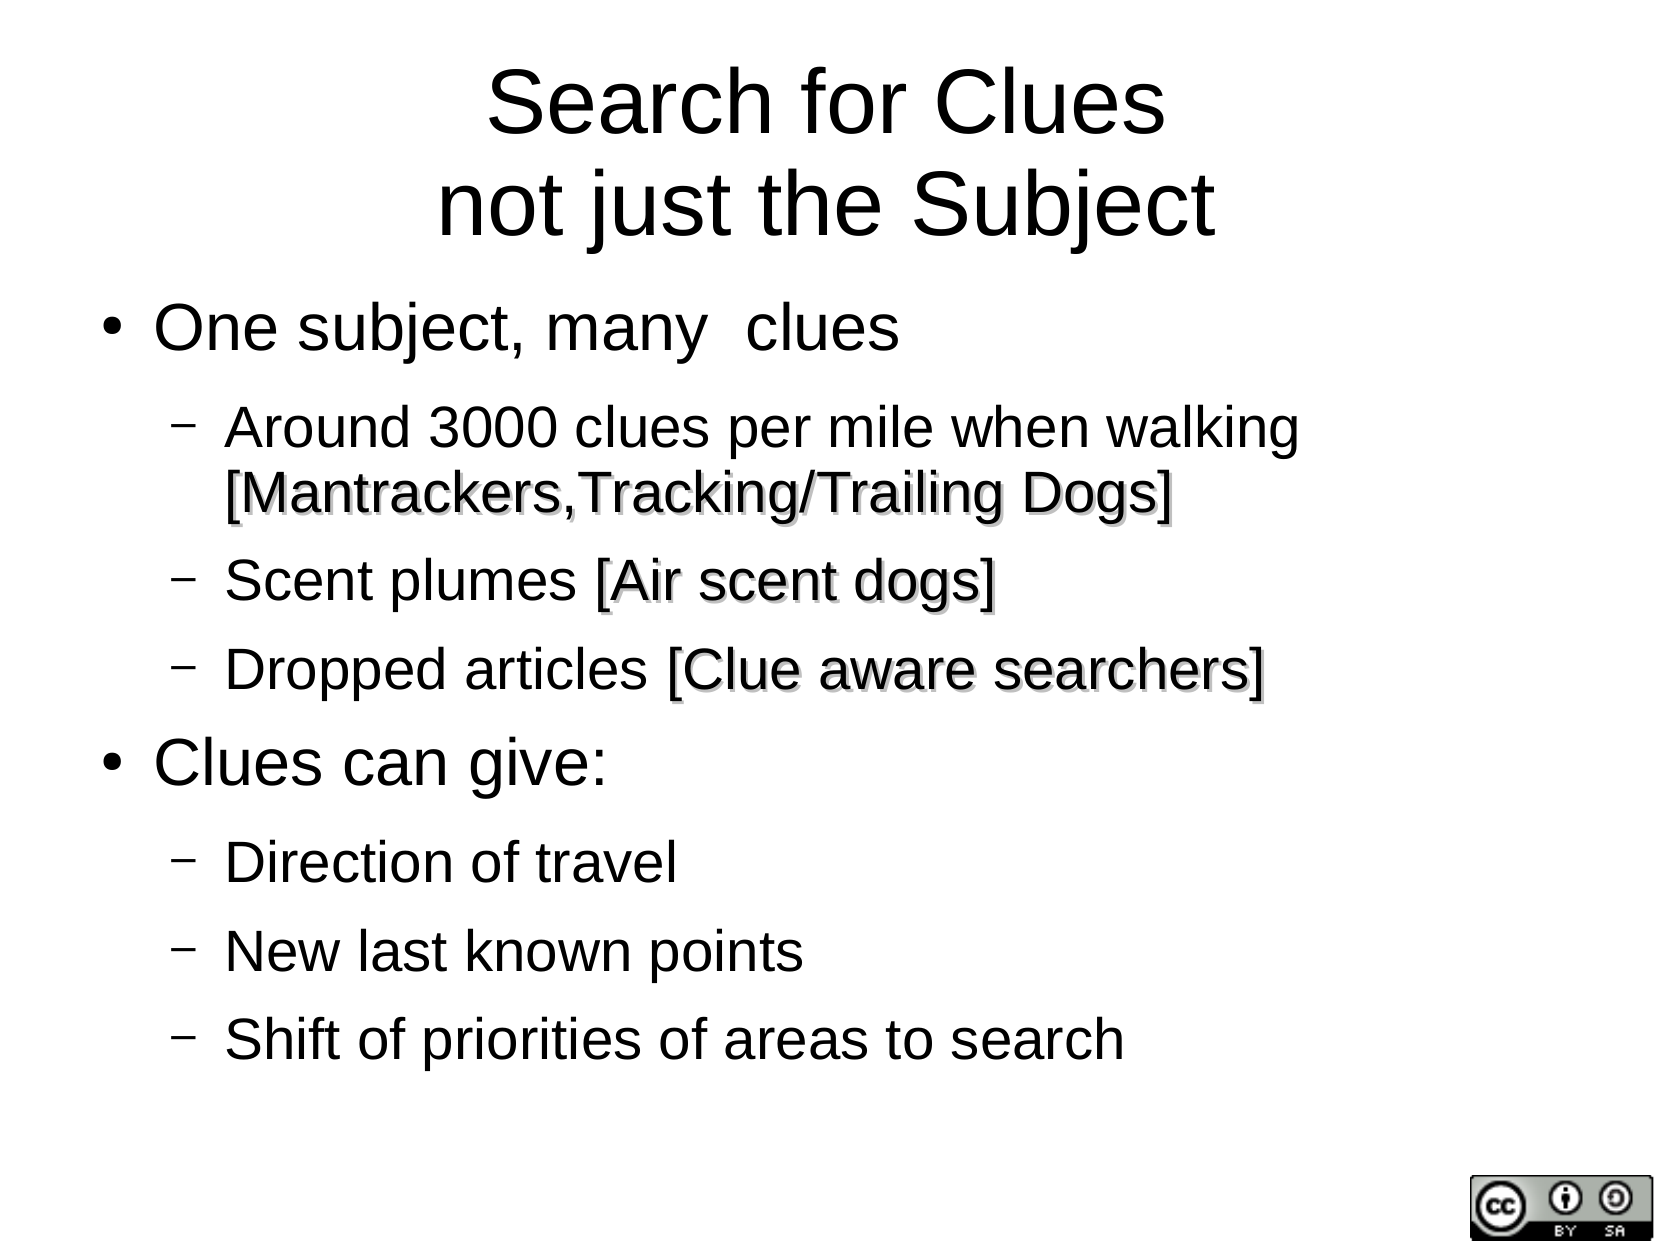

# Search for Clues not just the Subject
One subject, many clues
Around 3000 clues per mile when walking [Mantrackers,Tracking/Trailing Dogs]
Scent plumes [Air scent dogs]
Dropped articles [Clue aware searchers]
Clues can give:
Direction of travel
New last known points
Shift of priorities of areas to search